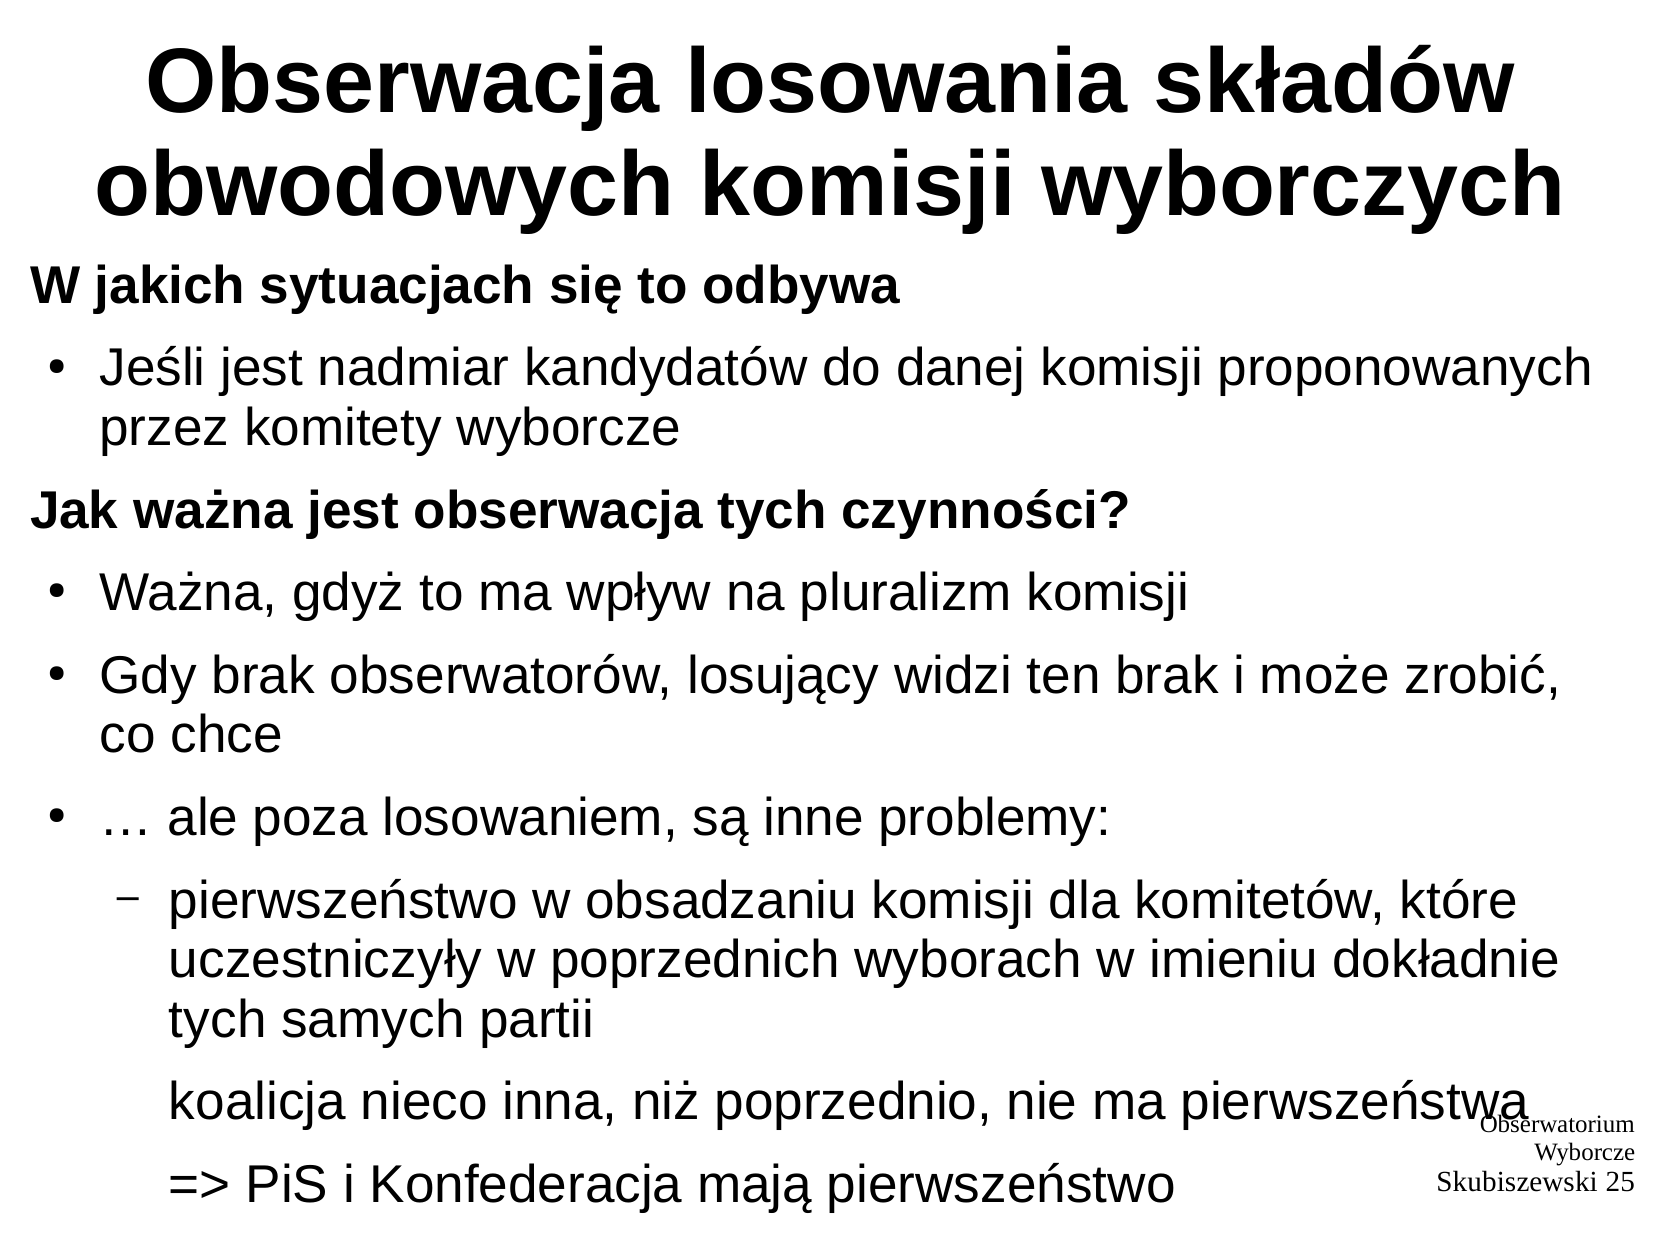

# Obserwacja losowania składów obwodowych komisji wyborczych
W jakich sytuacjach się to odbywa
Jeśli jest nadmiar kandydatów do danej komisji proponowanych przez komitety wyborcze
Jak ważna jest obserwacja tych czynności?
Ważna, gdyż to ma wpływ na pluralizm komisji
Gdy brak obserwatorów, losujący widzi ten brak i może zrobić, co chce
… ale poza losowaniem, są inne problemy:
pierwszeństwo w obsadzaniu komisji dla komitetów, które uczestniczyły w poprzednich wyborach w imieniu dokładnie tych samych partii
koalicja nieco inna, niż poprzednio, nie ma pierwszeństwa
=> PiS i Konfederacja mają pierwszeństwo
25